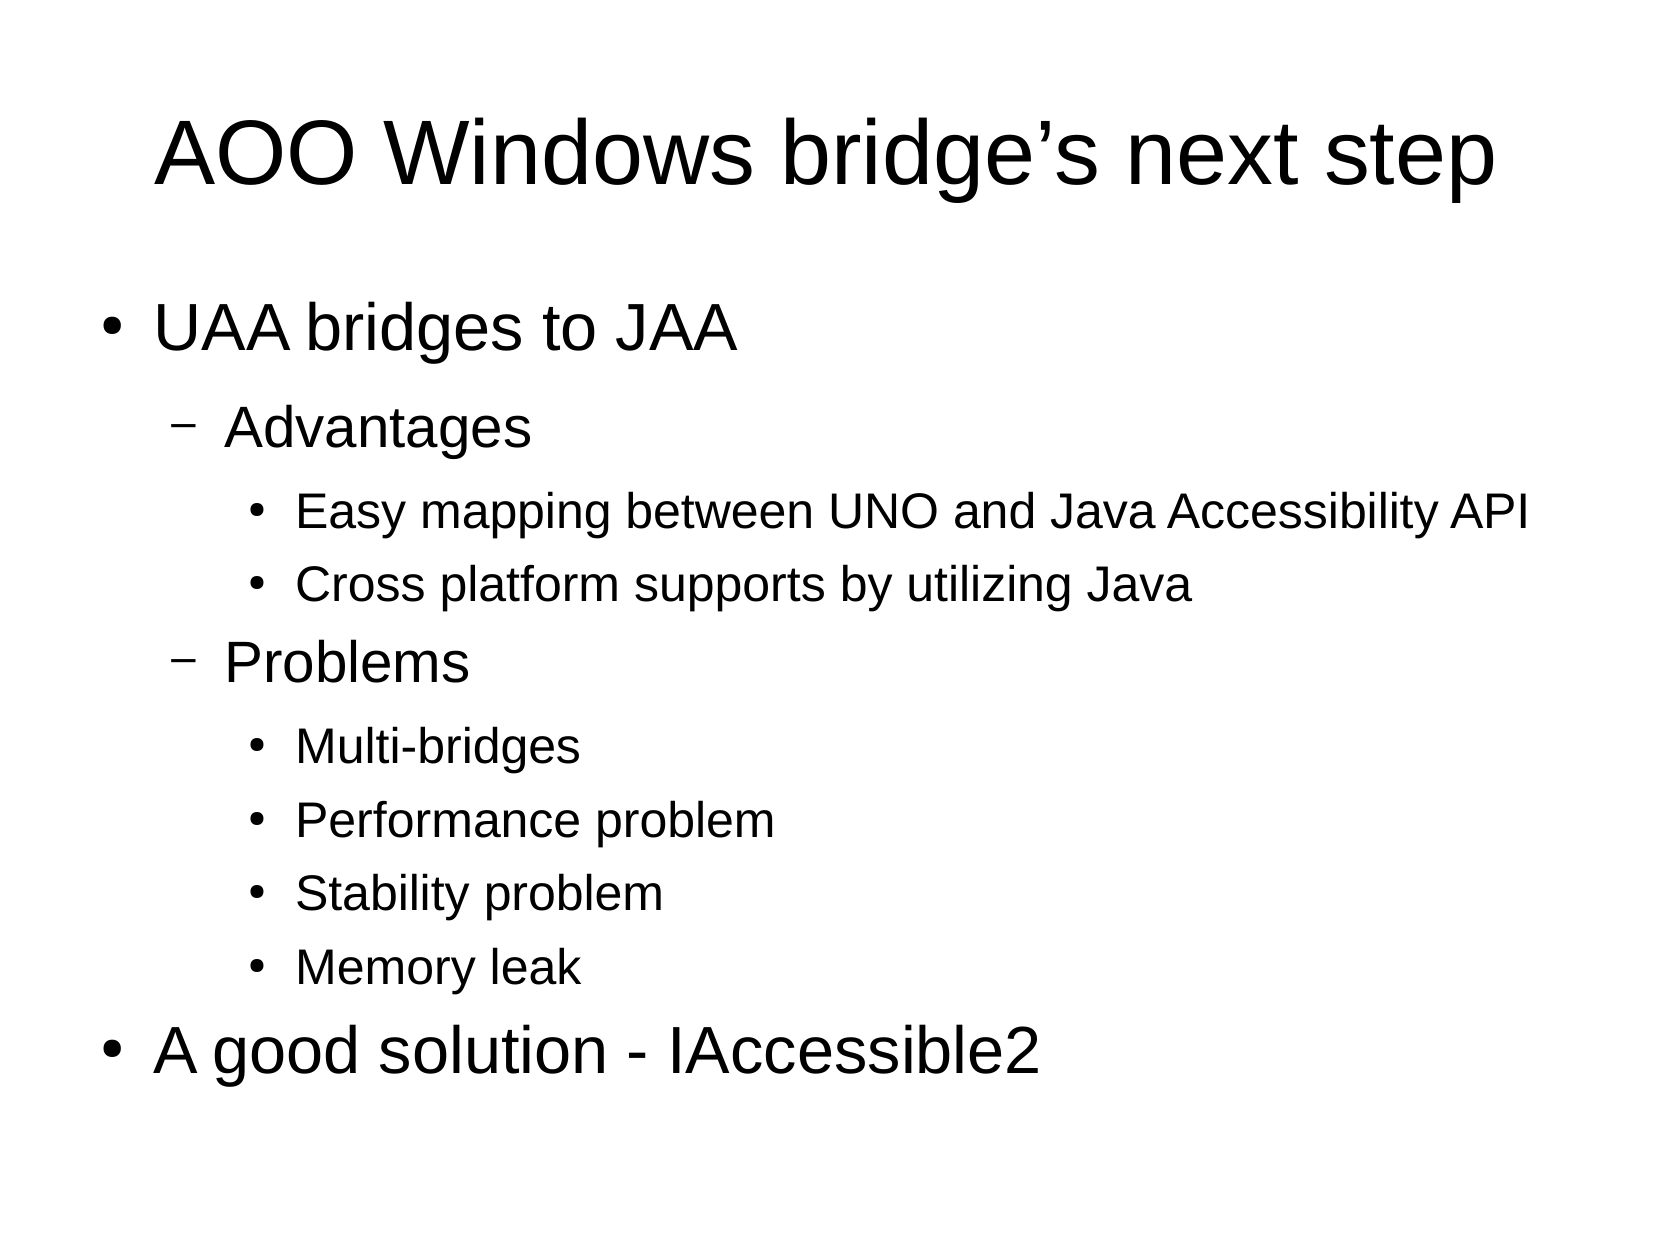

# AOO Windows bridge’s next step
UAA bridges to JAA
Advantages
Easy mapping between UNO and Java Accessibility API
Cross platform supports by utilizing Java
Problems
Multi-bridges
Performance problem
Stability problem
Memory leak
A good solution - IAccessible2